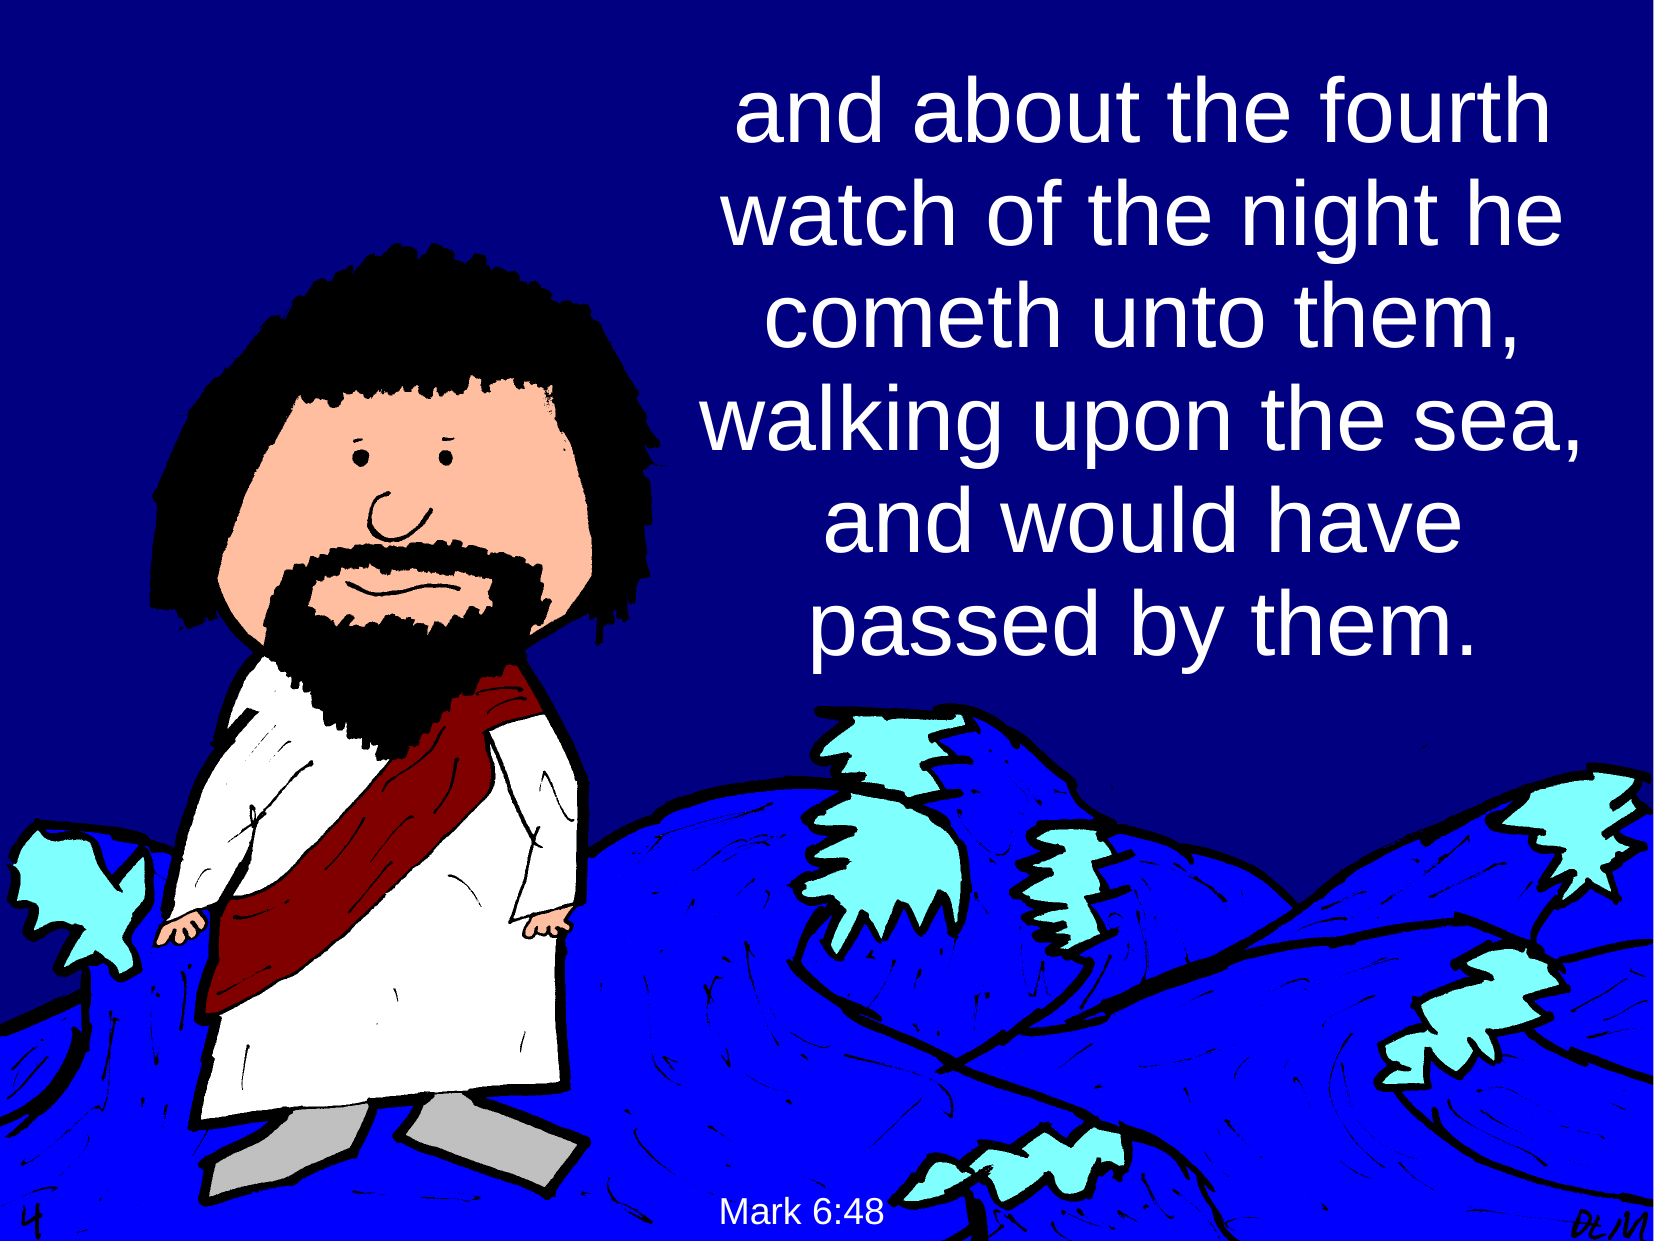

# and about the fourth watch of the night he cometh unto them, walking upon the sea, and would have passed by them.
Mark 6:48